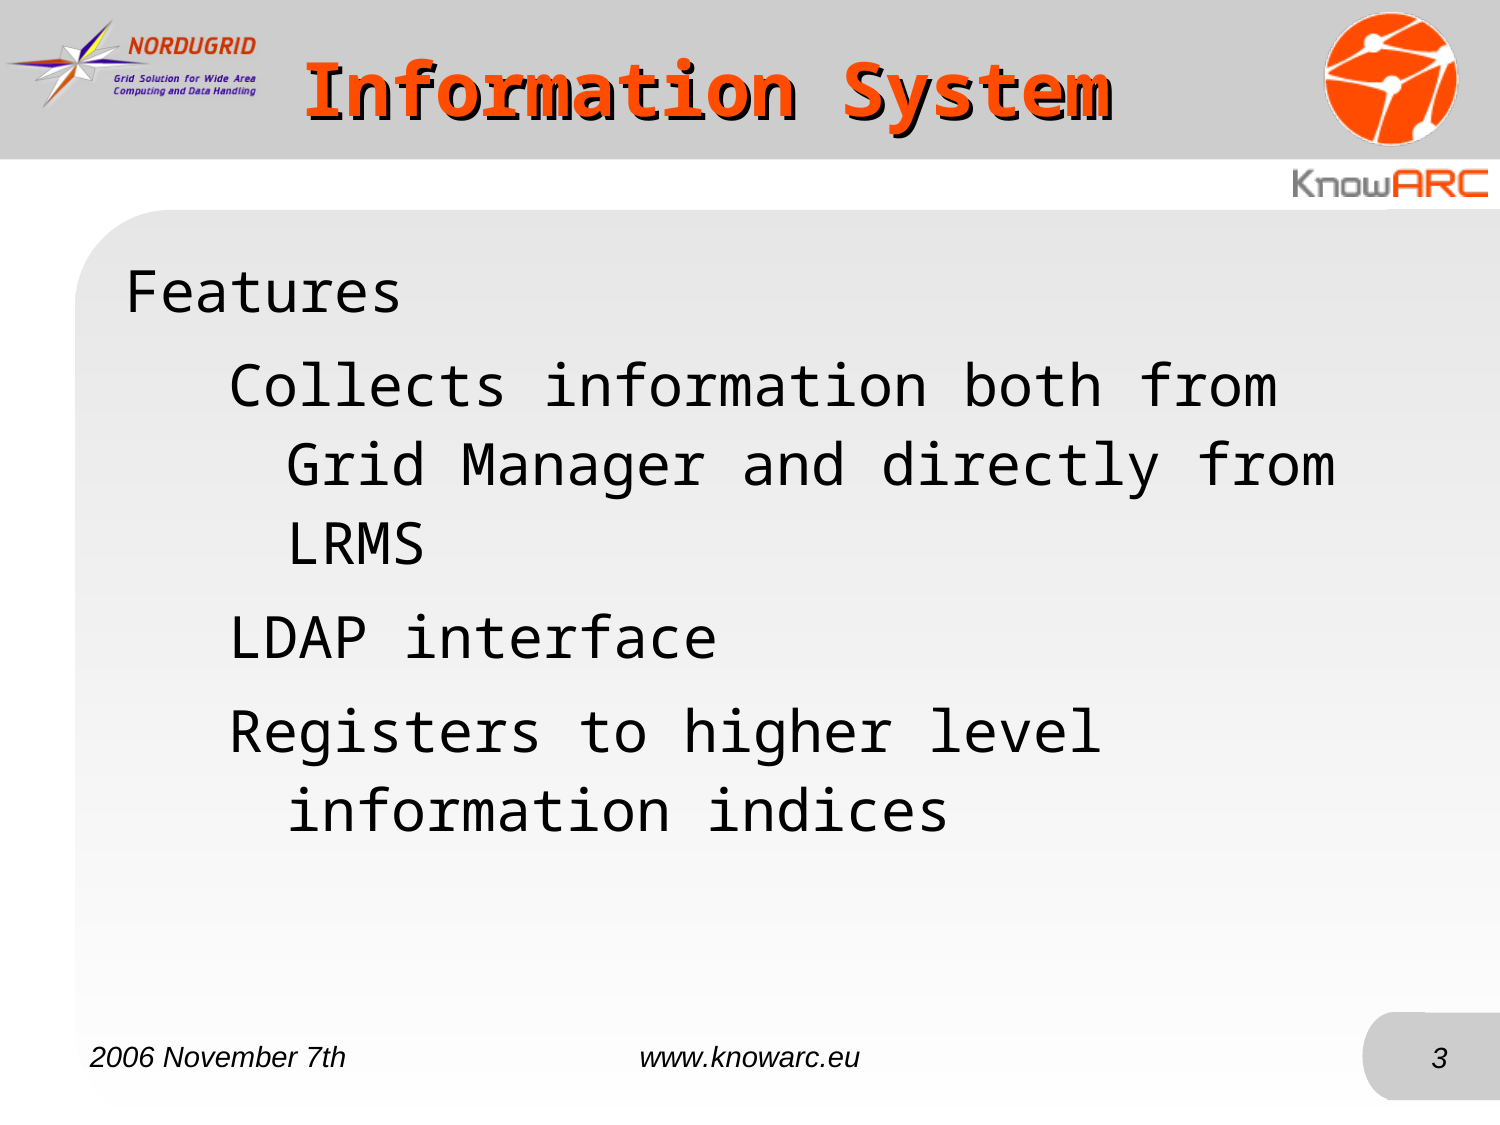

# Information System
Features
Collects information both from Grid Manager and directly from LRMS
LDAP interface
Registers to higher level information indices
www.knowarc.eu
3